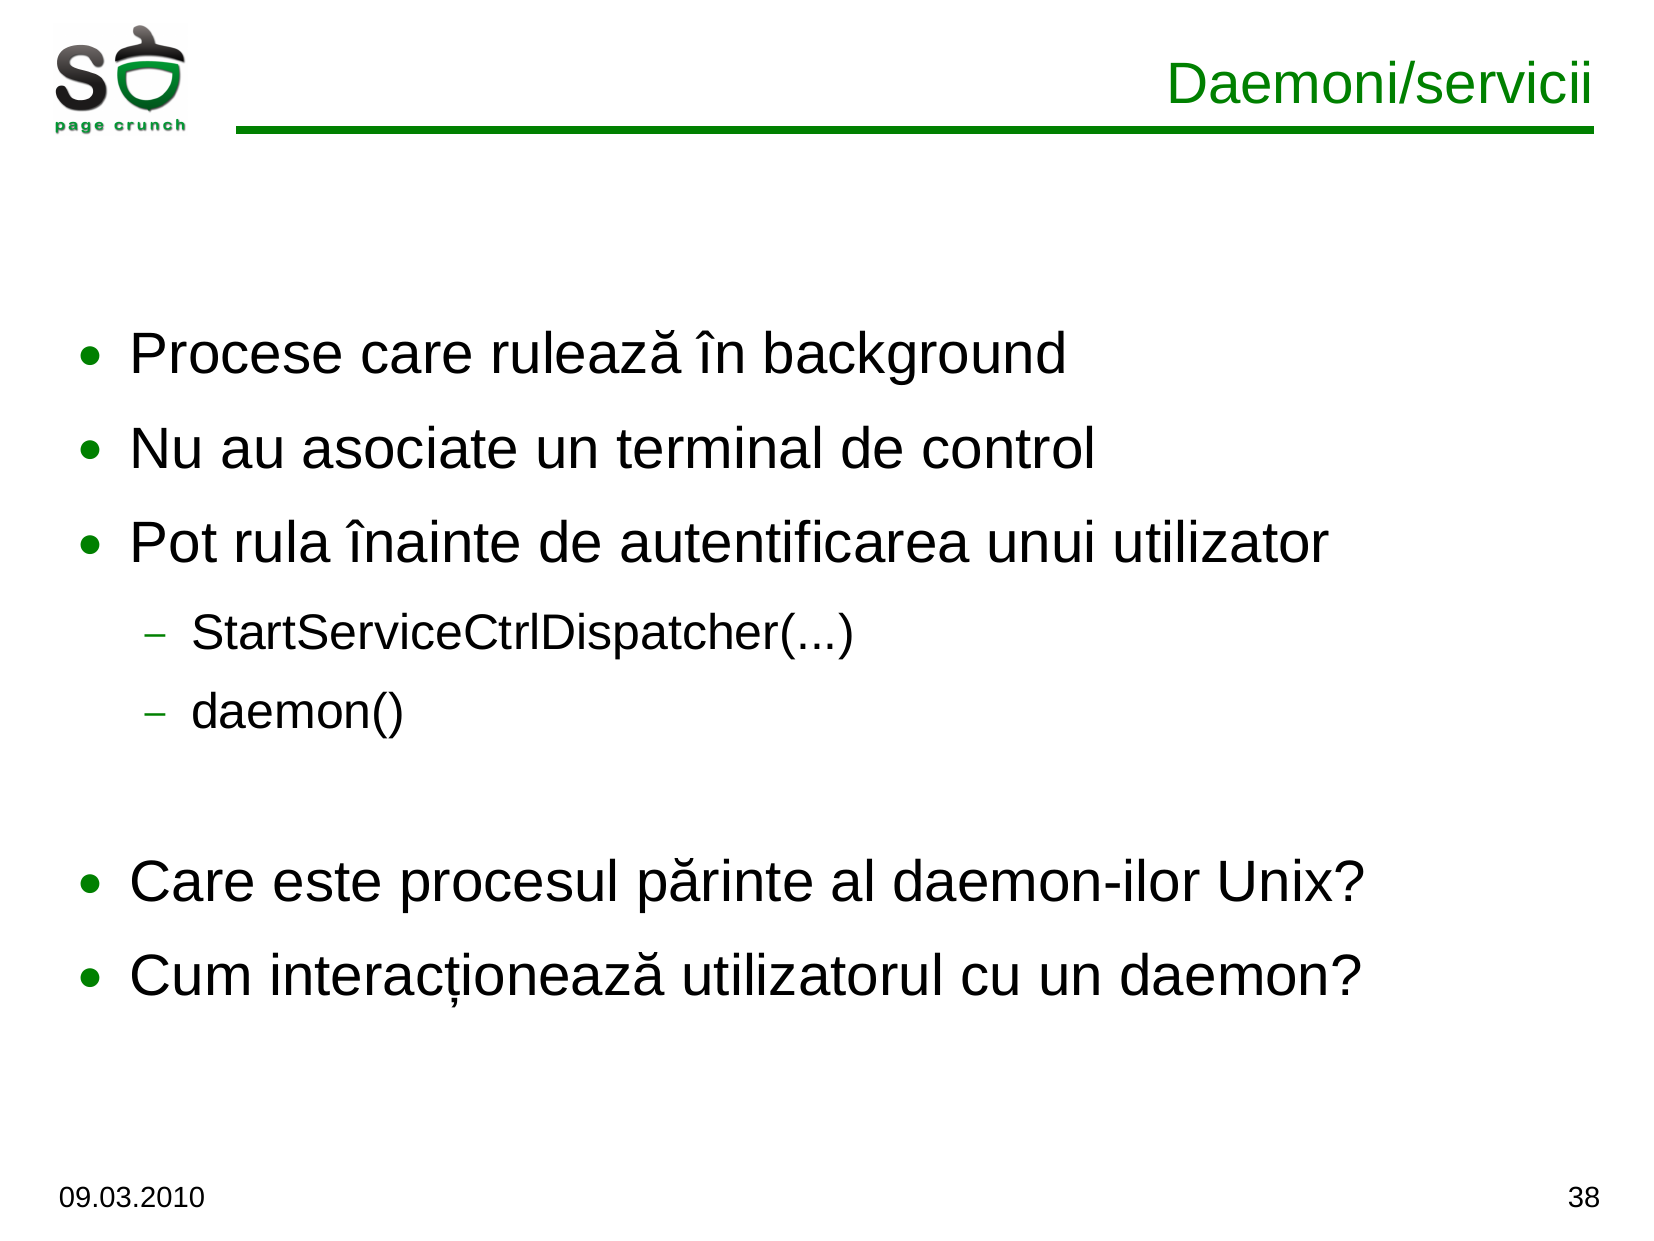

# Daemoni/servicii
Procese care rulează în background
Nu au asociate un terminal de control
Pot rula înainte de autentificarea unui utilizator
StartServiceCtrlDispatcher(...)
daemon()
Care este procesul părinte al daemon-ilor Unix?
Cum interacționează utilizatorul cu un daemon?
09.03.2010
38